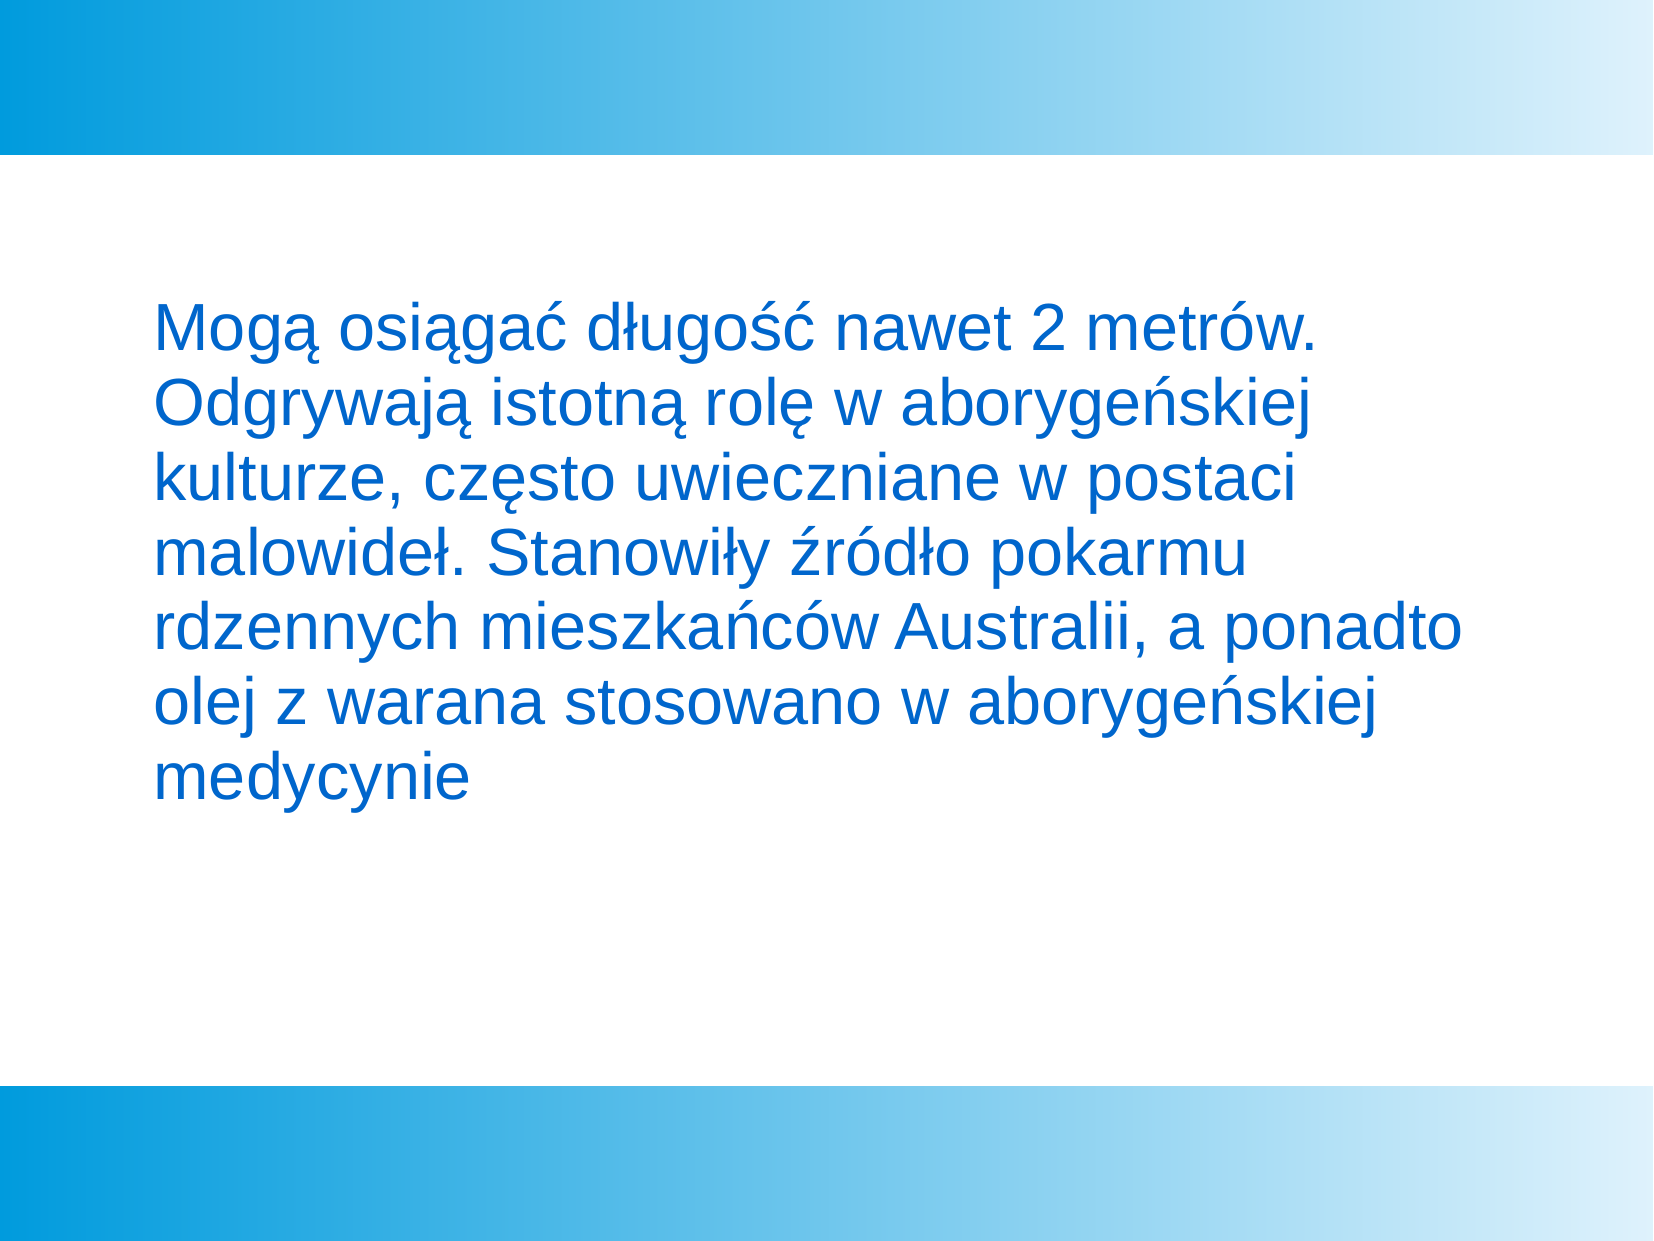

#
Mogą osiągać długość nawet 2 metrów. Odgrywają istotną rolę w aborygeńskiej kulturze, często uwieczniane w postaci malowideł. Stanowiły źródło pokarmu rdzennych mieszkańców Australii, a ponadto olej z warana stosowano w aborygeńskiej medycynie